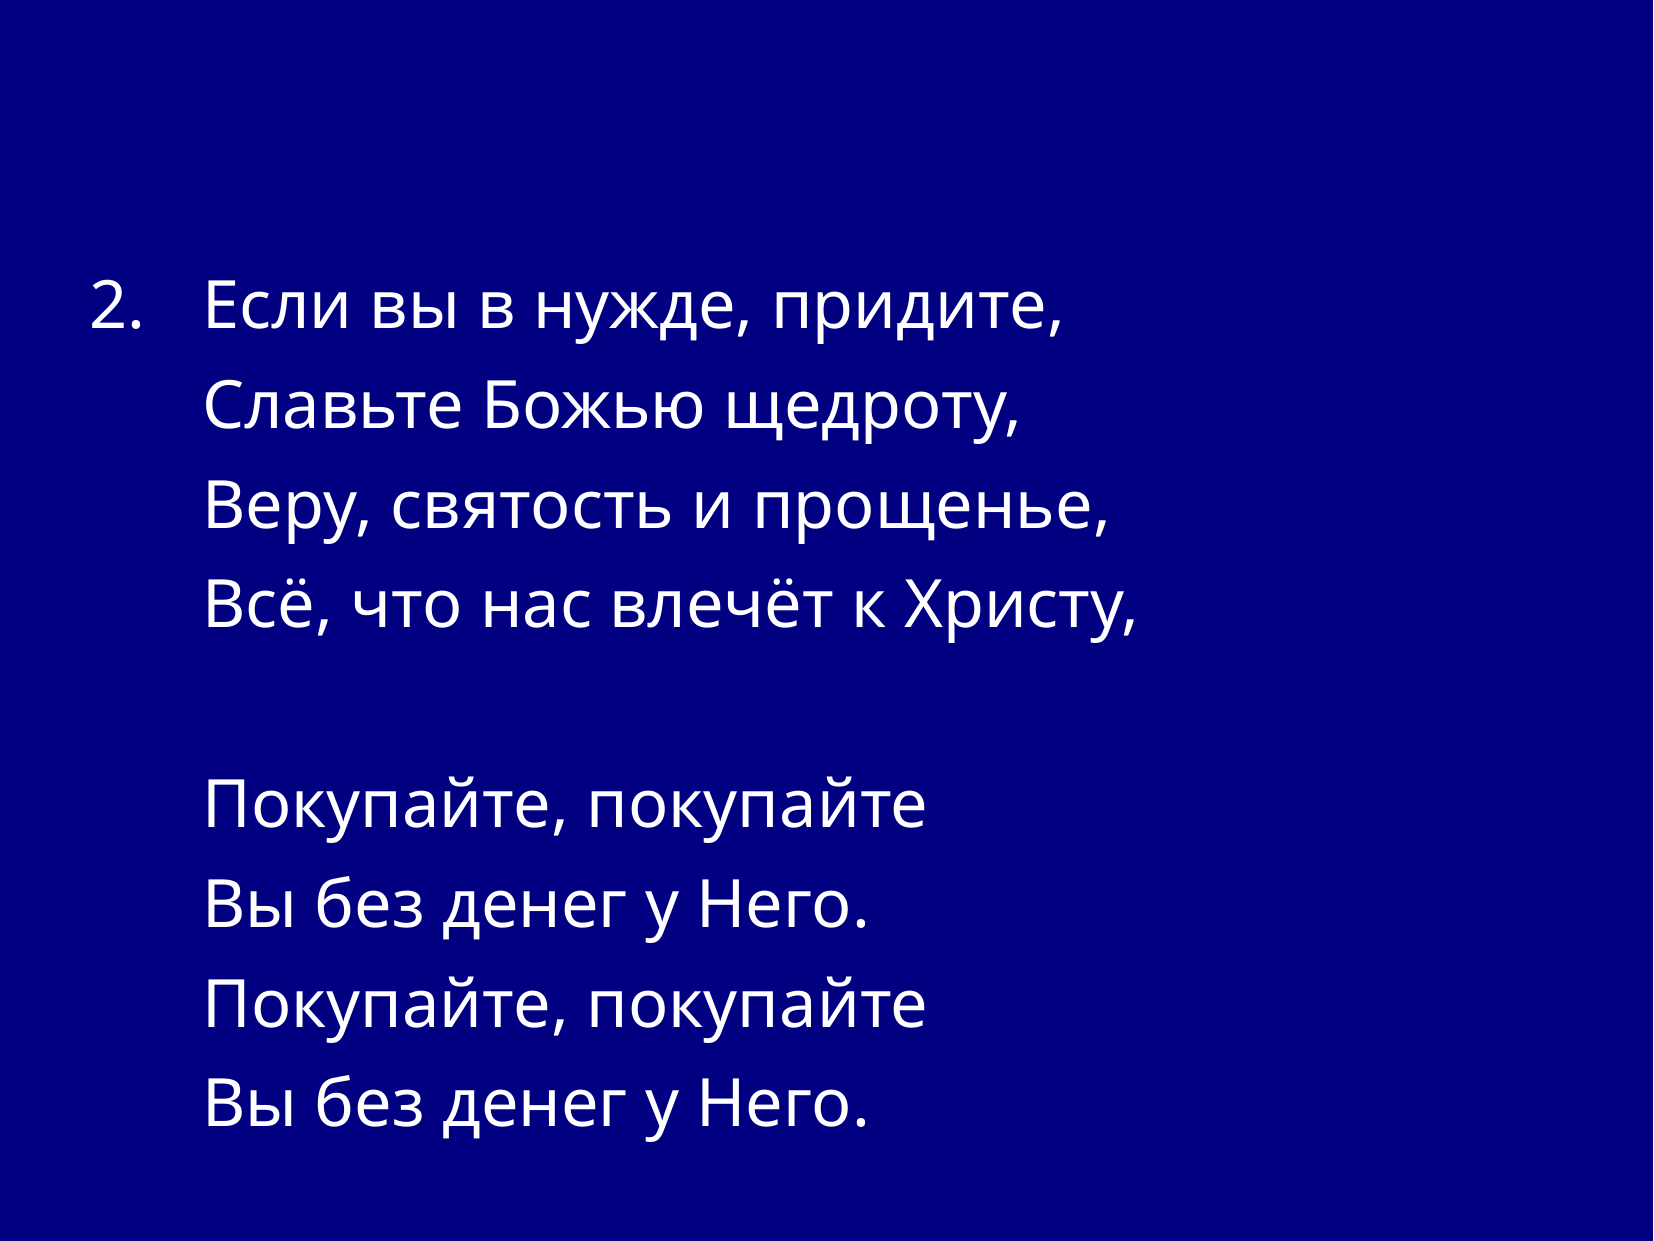

2.	Если вы в нужде, придите,
	Славьте Божью щедроту,
	Веру, святость и прощенье,
	Всё, что нас влечёт к Христу,
	Покупайте, покупайте
	Вы без денег у Него.
	Покупайте, покупайте
	Вы без денег у Него.